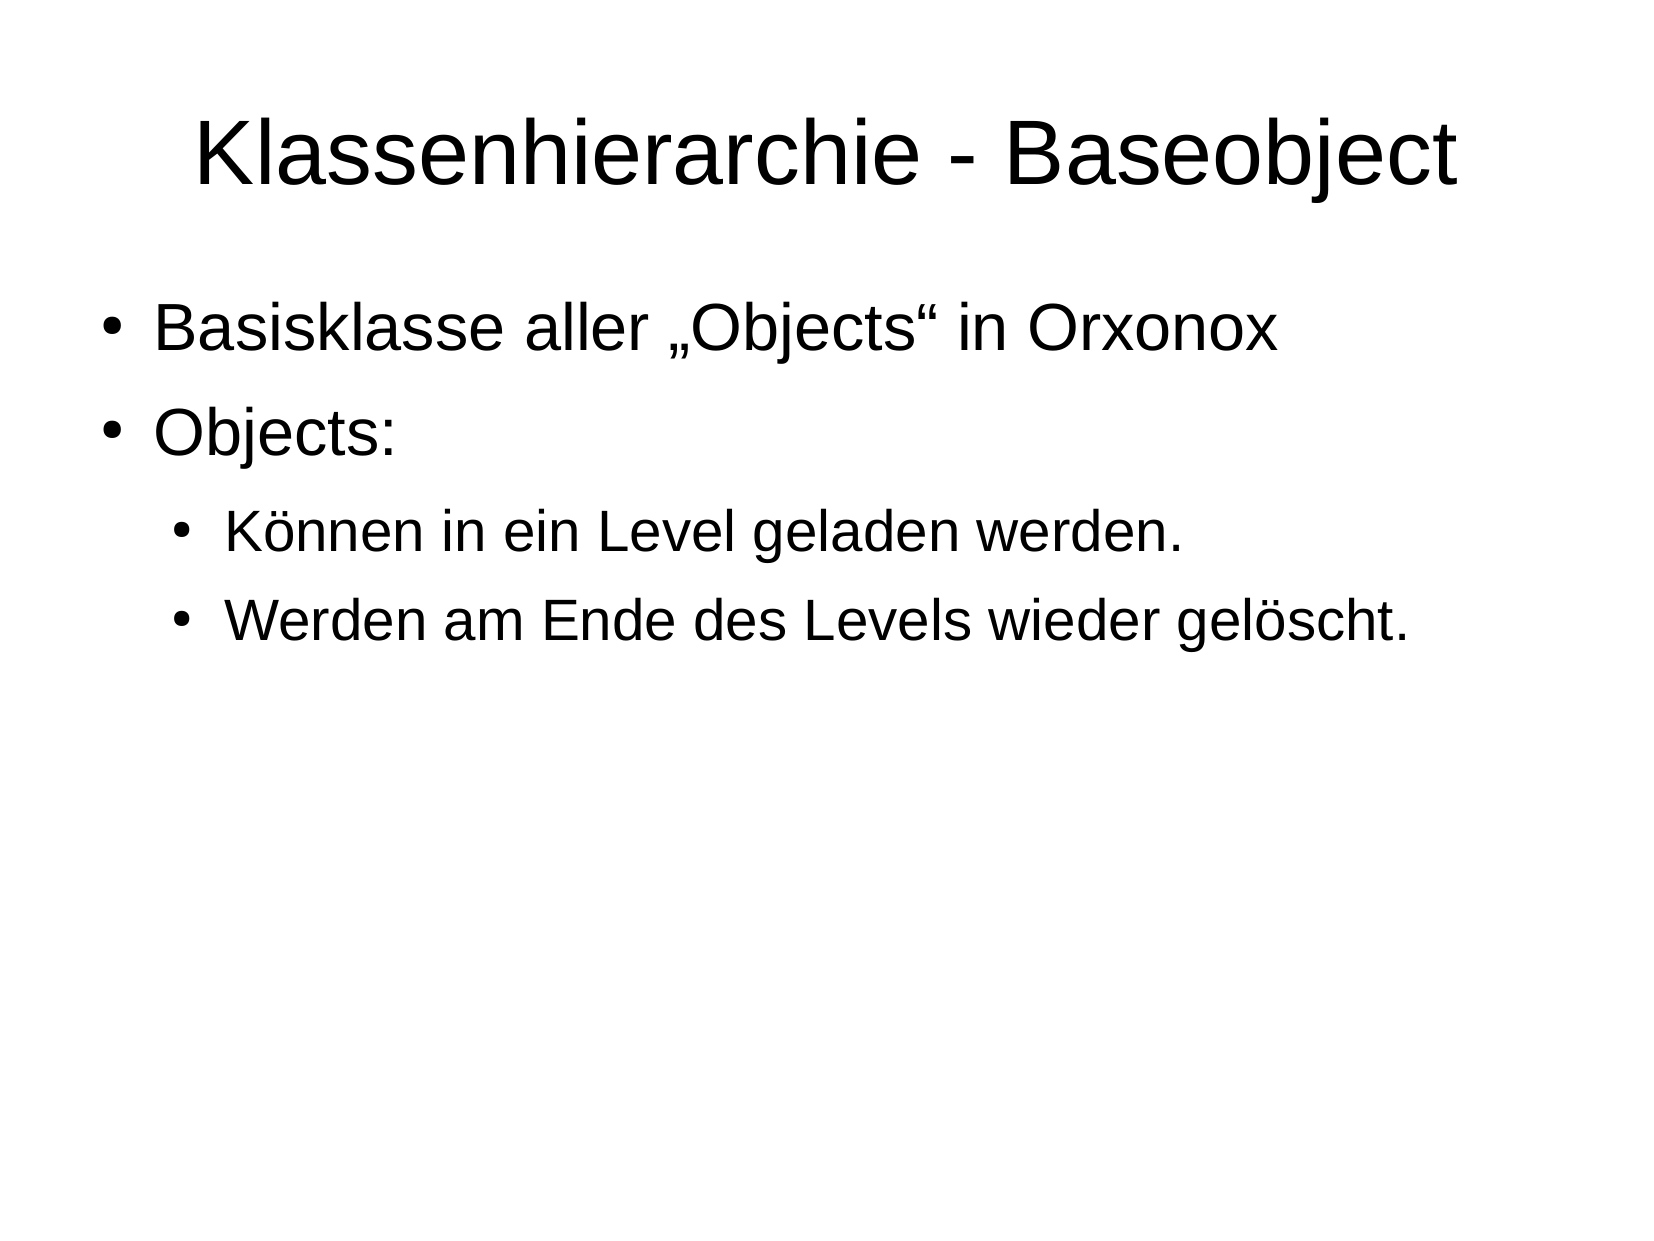

# Klassenhierarchie - Baseobject
Basisklasse aller „Objects“ in Orxonox
Objects:
Können in ein Level geladen werden.
Werden am Ende des Levels wieder gelöscht.